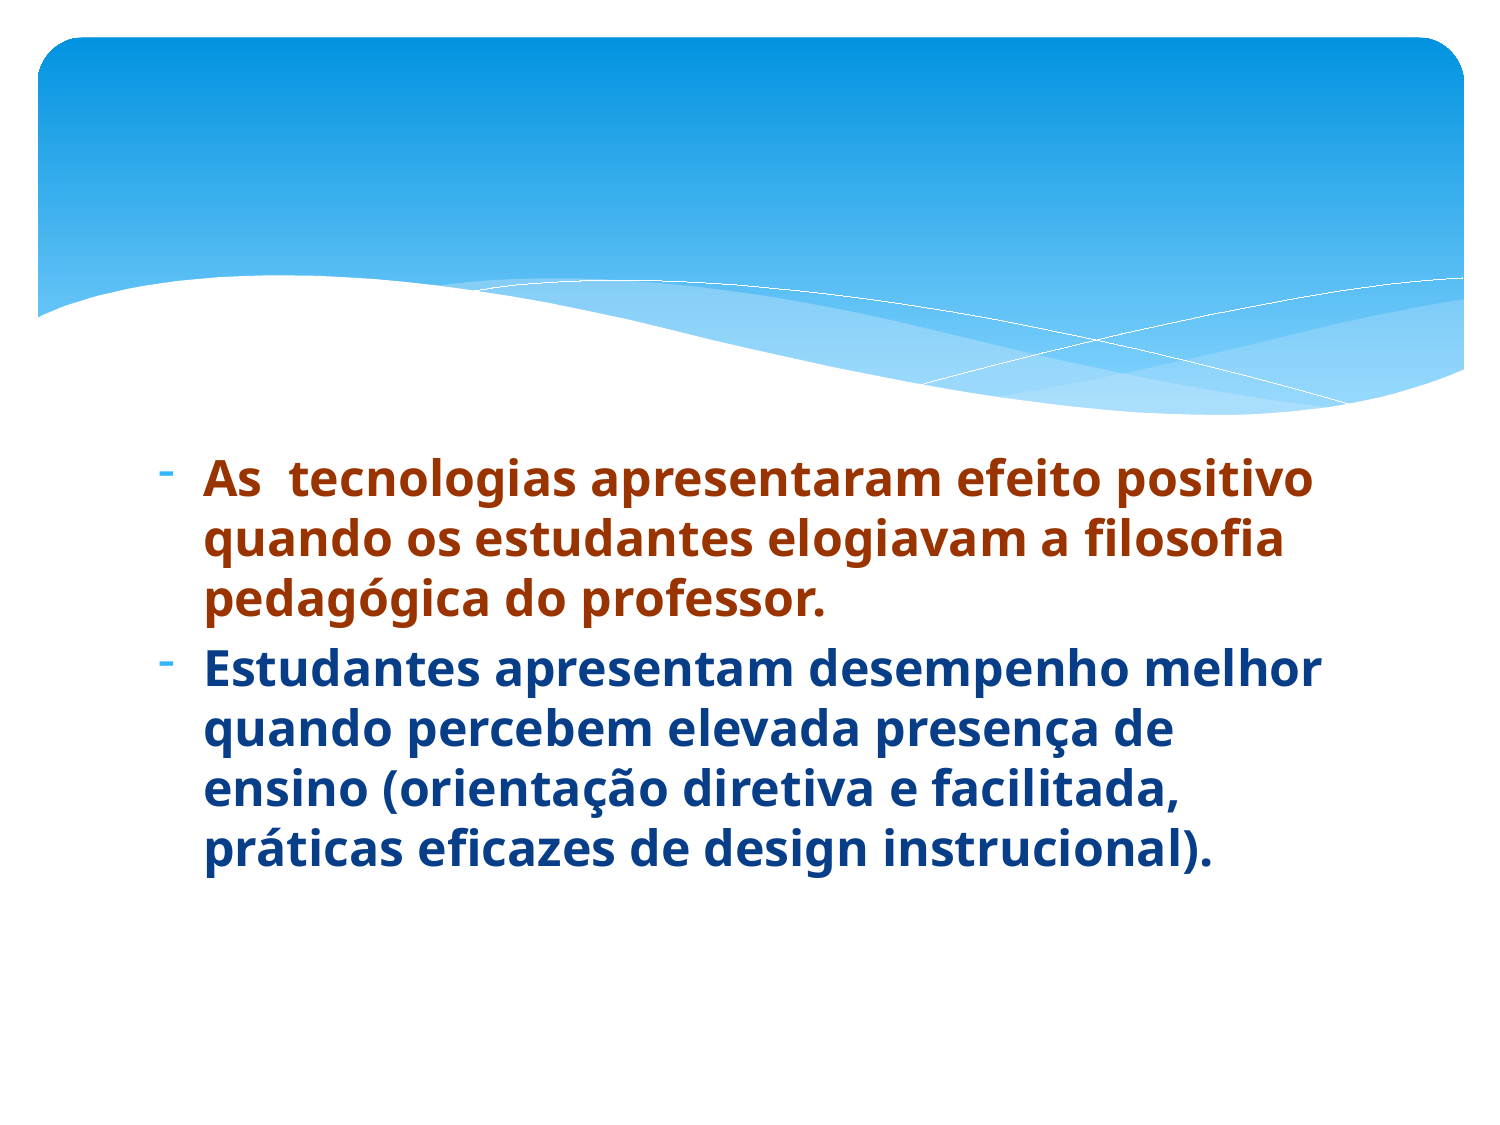

# As tecnologias apresentaram efeito positivo quando os estudantes elogiavam a filosofia pedagógica do professor.
Estudantes apresentam desempenho melhor quando percebem elevada presença de ensino (orientação diretiva e facilitada, práticas eficazes de design instrucional).